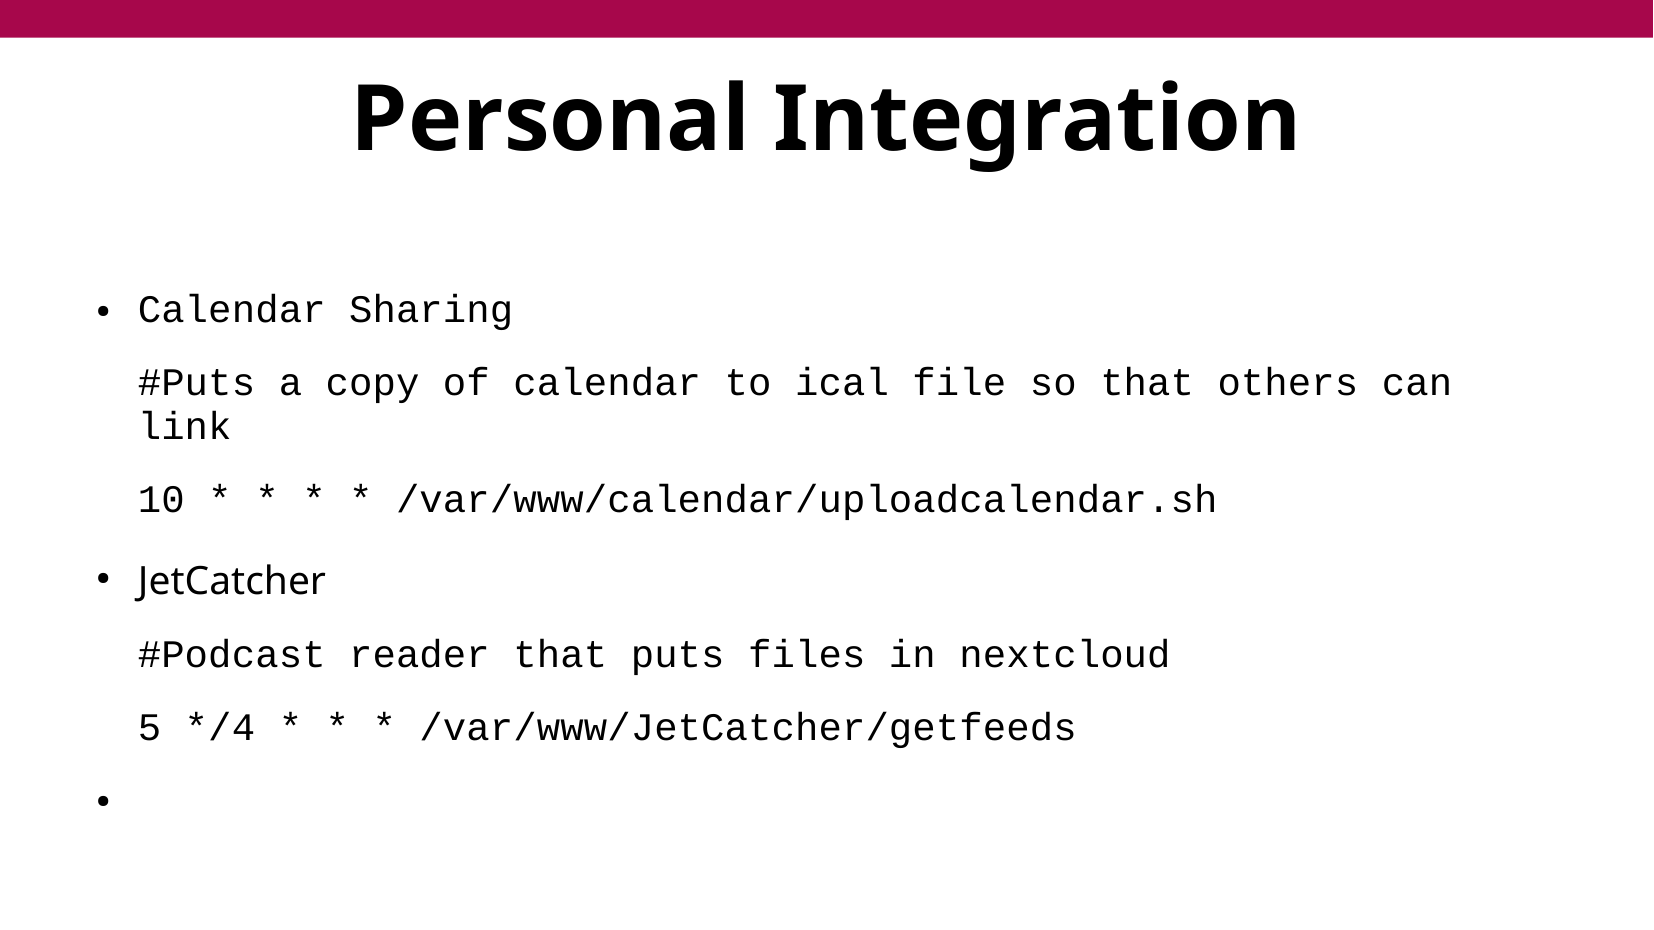

# Personal Integration
Calendar Sharing
#Puts a copy of calendar to ical file so that others can link
10 * * * * /var/www/calendar/uploadcalendar.sh
JetCatcher
#Podcast reader that puts files in nextcloud
5 */4 * * * /var/www/JetCatcher/getfeeds